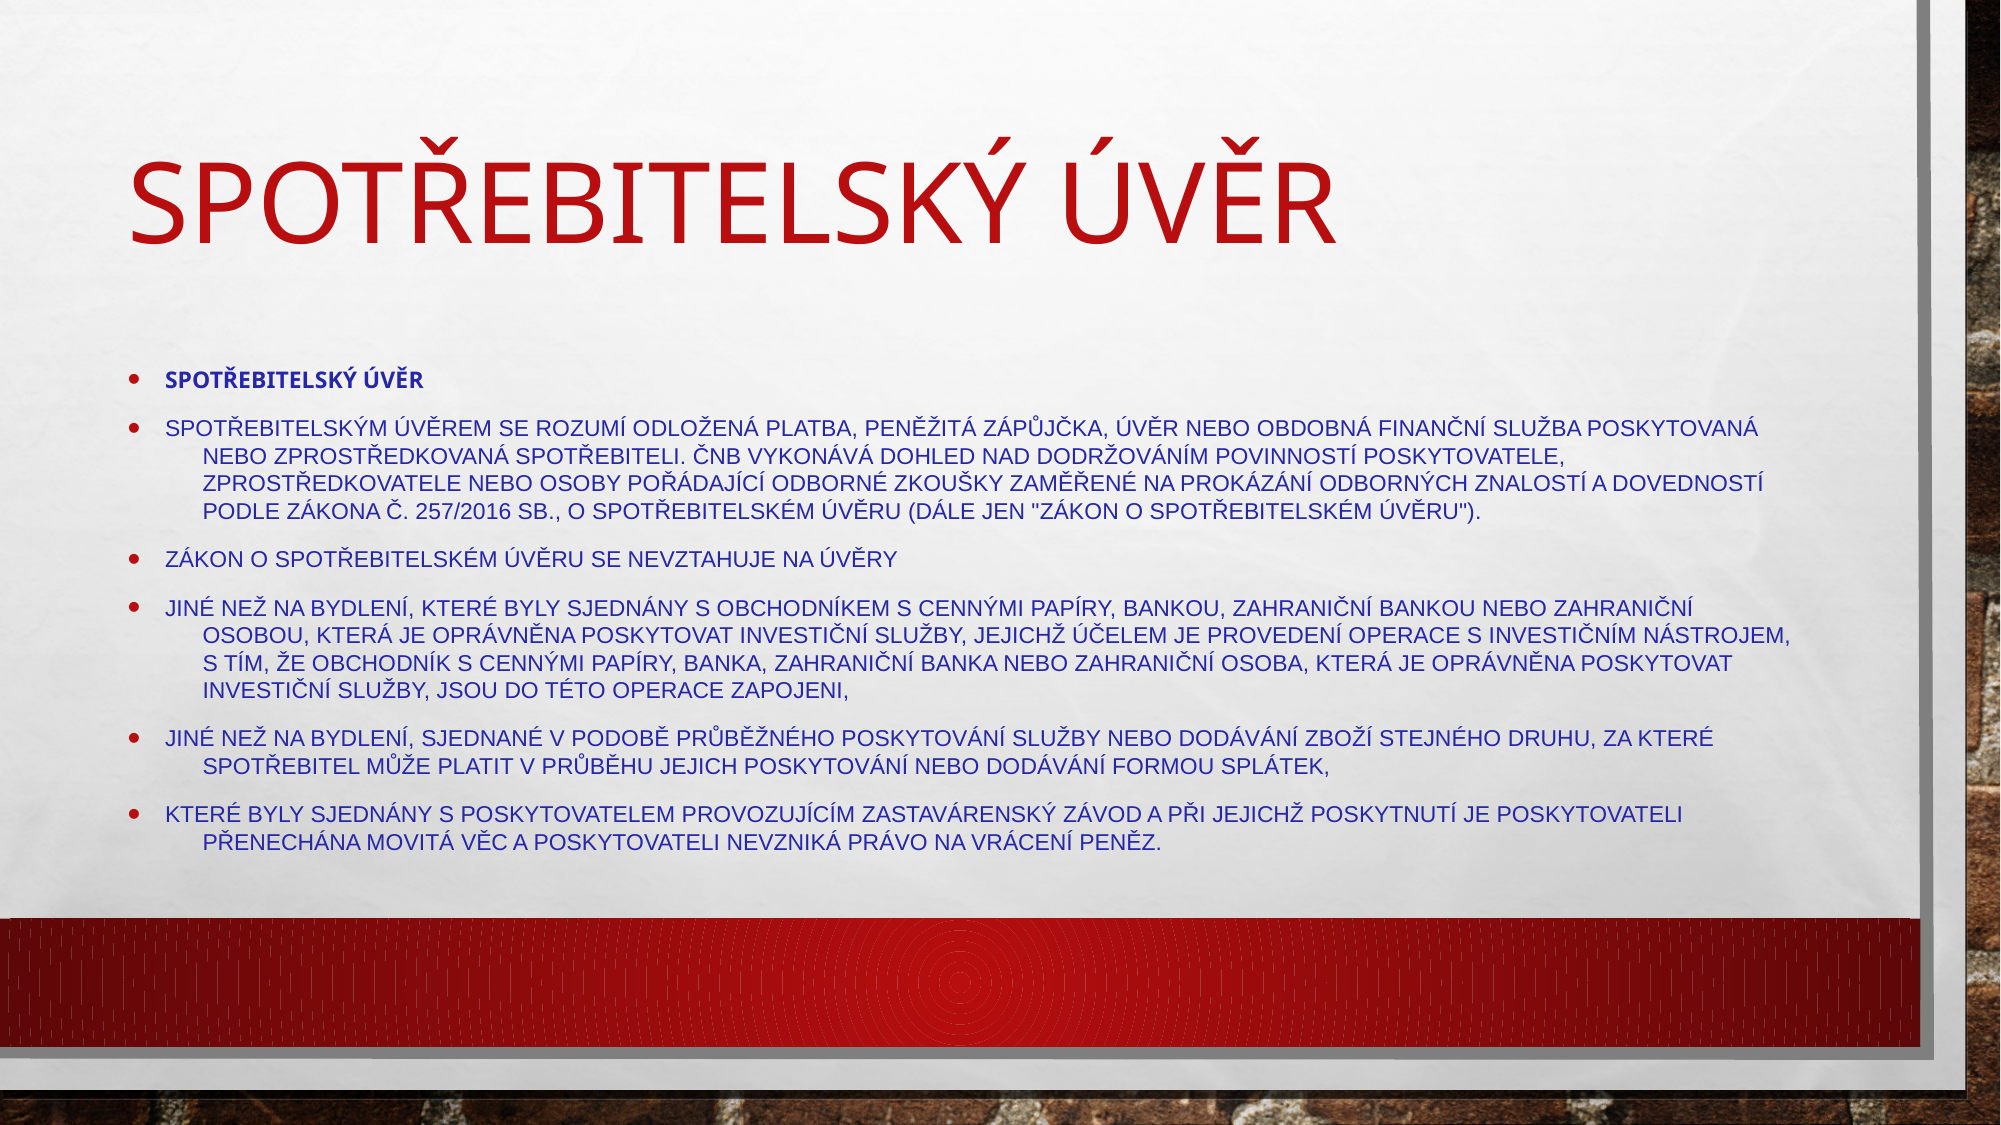

# Spotřebitelský úvěr
Spotřebitelský úvěr
Spotřebitelským úvěrem se rozumí odložená platba, peněžitá zápůjčka, úvěr nebo obdobná finanční služba poskytovaná nebo zprostředkovaná spotřebiteli. ČNB vykonává dohled nad dodržováním povinností poskytovatele, zprostředkovatele nebo osoby pořádající odborné zkoušky zaměřené na prokázání odborných znalostí a dovedností podle zákona č. 257/2016 Sb., o spotřebitelském úvěru (dále jen "zákon o spotřebitelském úvěru").
Zákon o spotřebitelském úvěru se nevztahuje na úvěry
jiné než na bydlení, které byly sjednány s obchodníkem s cennými papíry, bankou, zahraniční bankou nebo zahraniční osobou, která je oprávněna poskytovat investiční služby, jejichž účelem je provedení operace s investičním nástrojem, s tím, že obchodník s cennými papíry, banka, zahraniční banka nebo zahraniční osoba, která je oprávněna poskytovat investiční služby, jsou do této operace zapojeni,
jiné než na bydlení, sjednané v podobě průběžného poskytování služby nebo dodávání zboží stejného druhu, za které spotřebitel může platit v průběhu jejich poskytování nebo dodávání formou splátek,
které byly sjednány s poskytovatelem provozujícím zastavárenský závod a při jejichž poskytnutí je poskytovateli přenechána movitá věc a poskytovateli nevzniká právo na vrácení peněz.